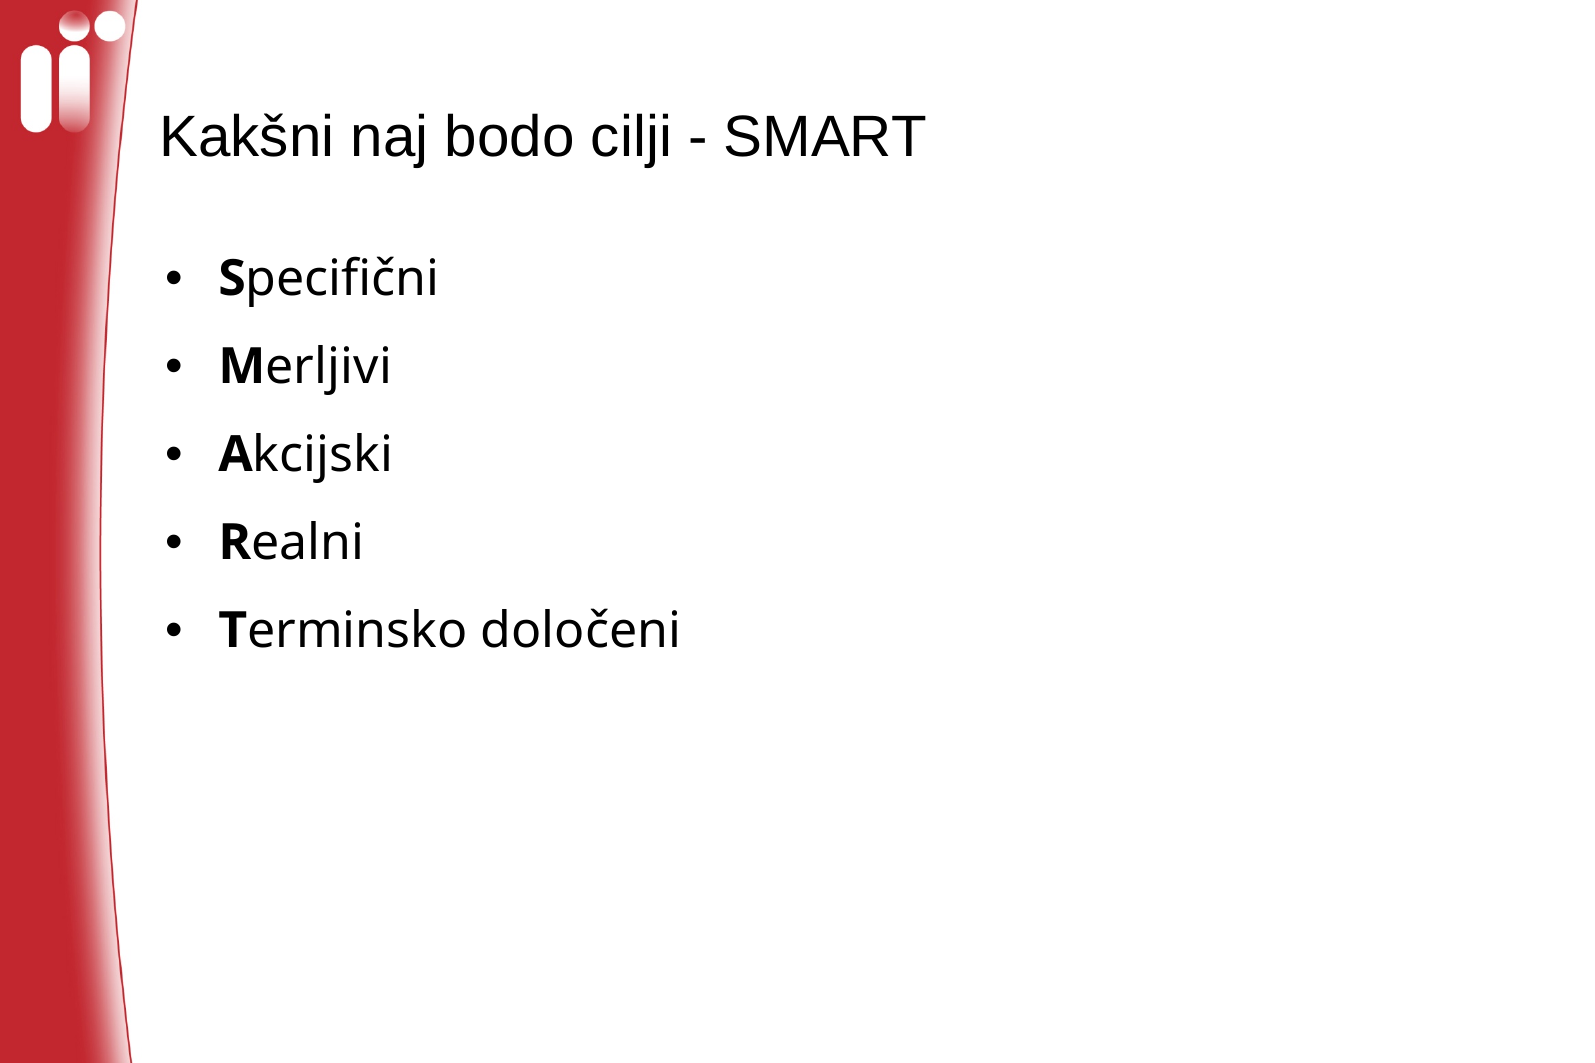

# Kakšni naj bodo cilji - SMART
Specifični
Merljivi
Akcijski
Realni
Terminsko določeni